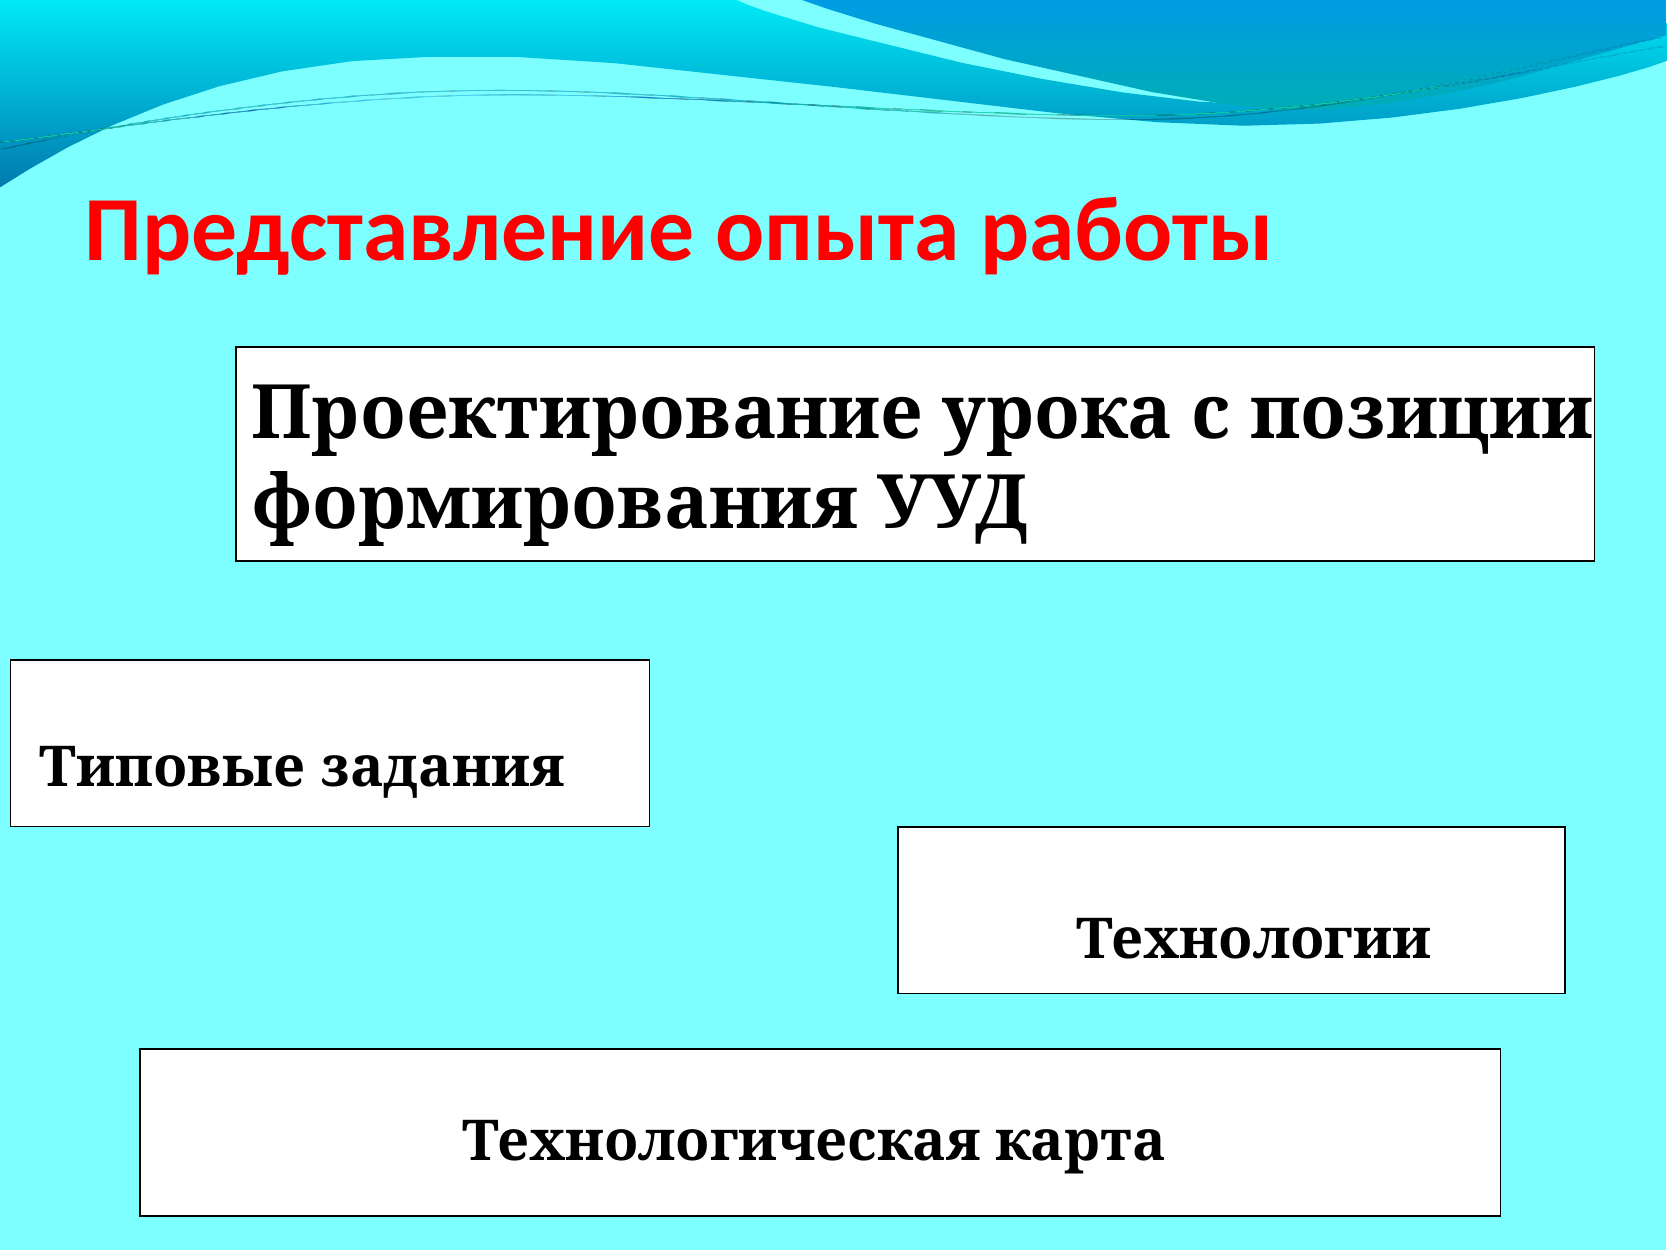

Представление опыта работы
Проектирование урока с позиции
формирования УУД
Типовые задания
Технологии
Технологическая карта